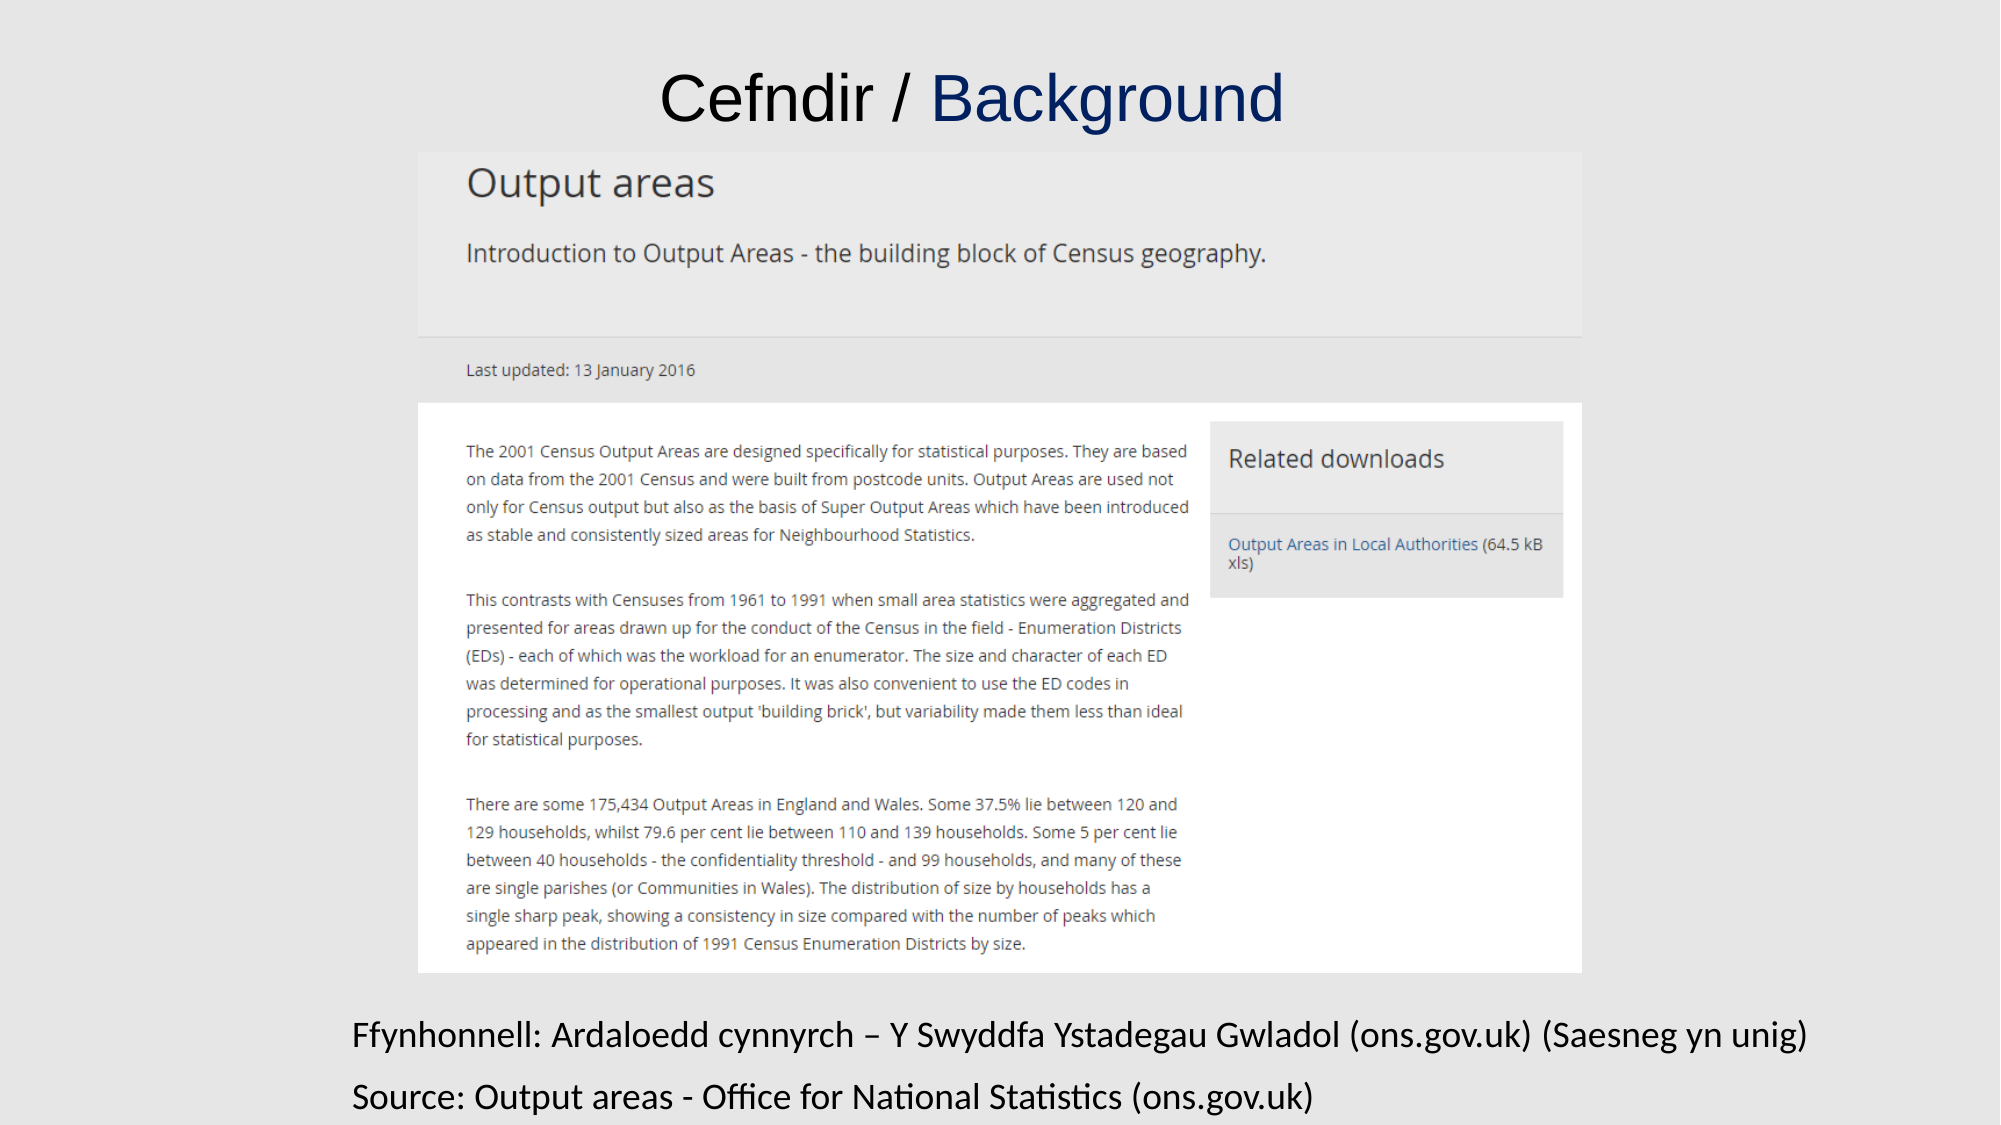

Cefndir / Background
Ffynhonnell: Ardaloedd cynnyrch – Y Swyddfa Ystadegau Gwladol (ons.gov.uk) (Saesneg yn unig)
Source: Output areas - Office for National Statistics (ons.gov.uk)